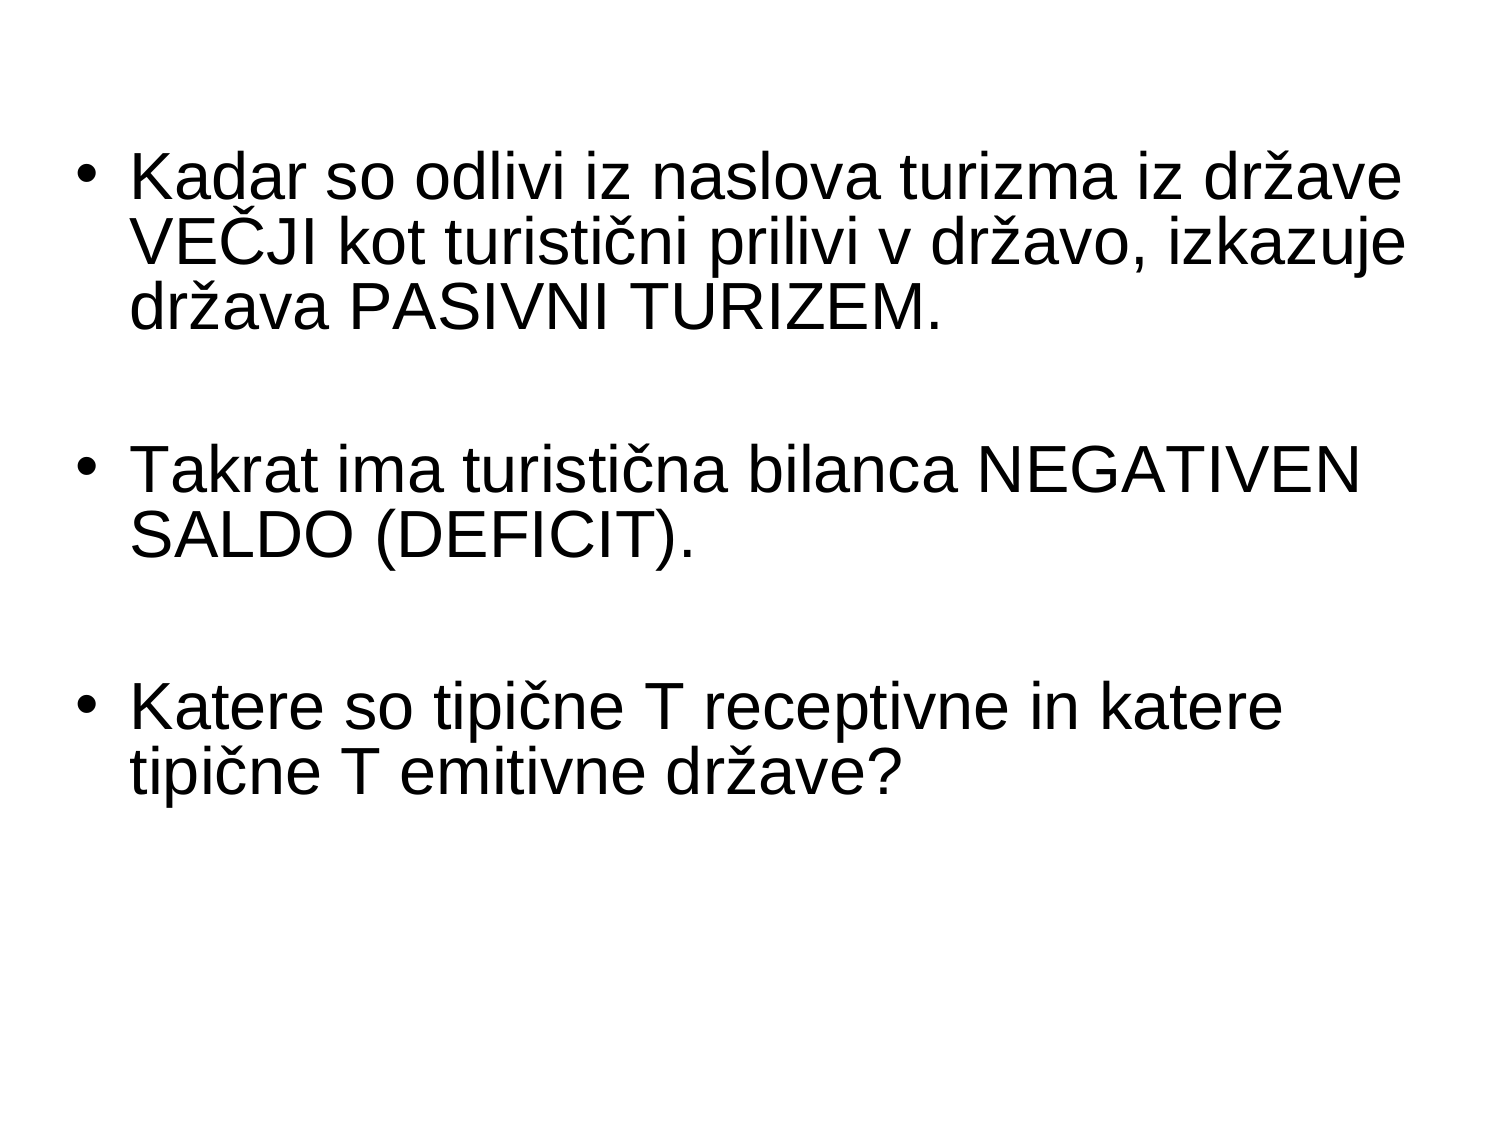

# Kadar so odlivi iz naslova turizma iz države VEČJI kot turistični prilivi v državo, izkazuje država PASIVNI TURIZEM.
Takrat ima turistična bilanca NEGATIVEN SALDO (DEFICIT).
Katere so tipične T receptivne in katere tipične T emitivne države?